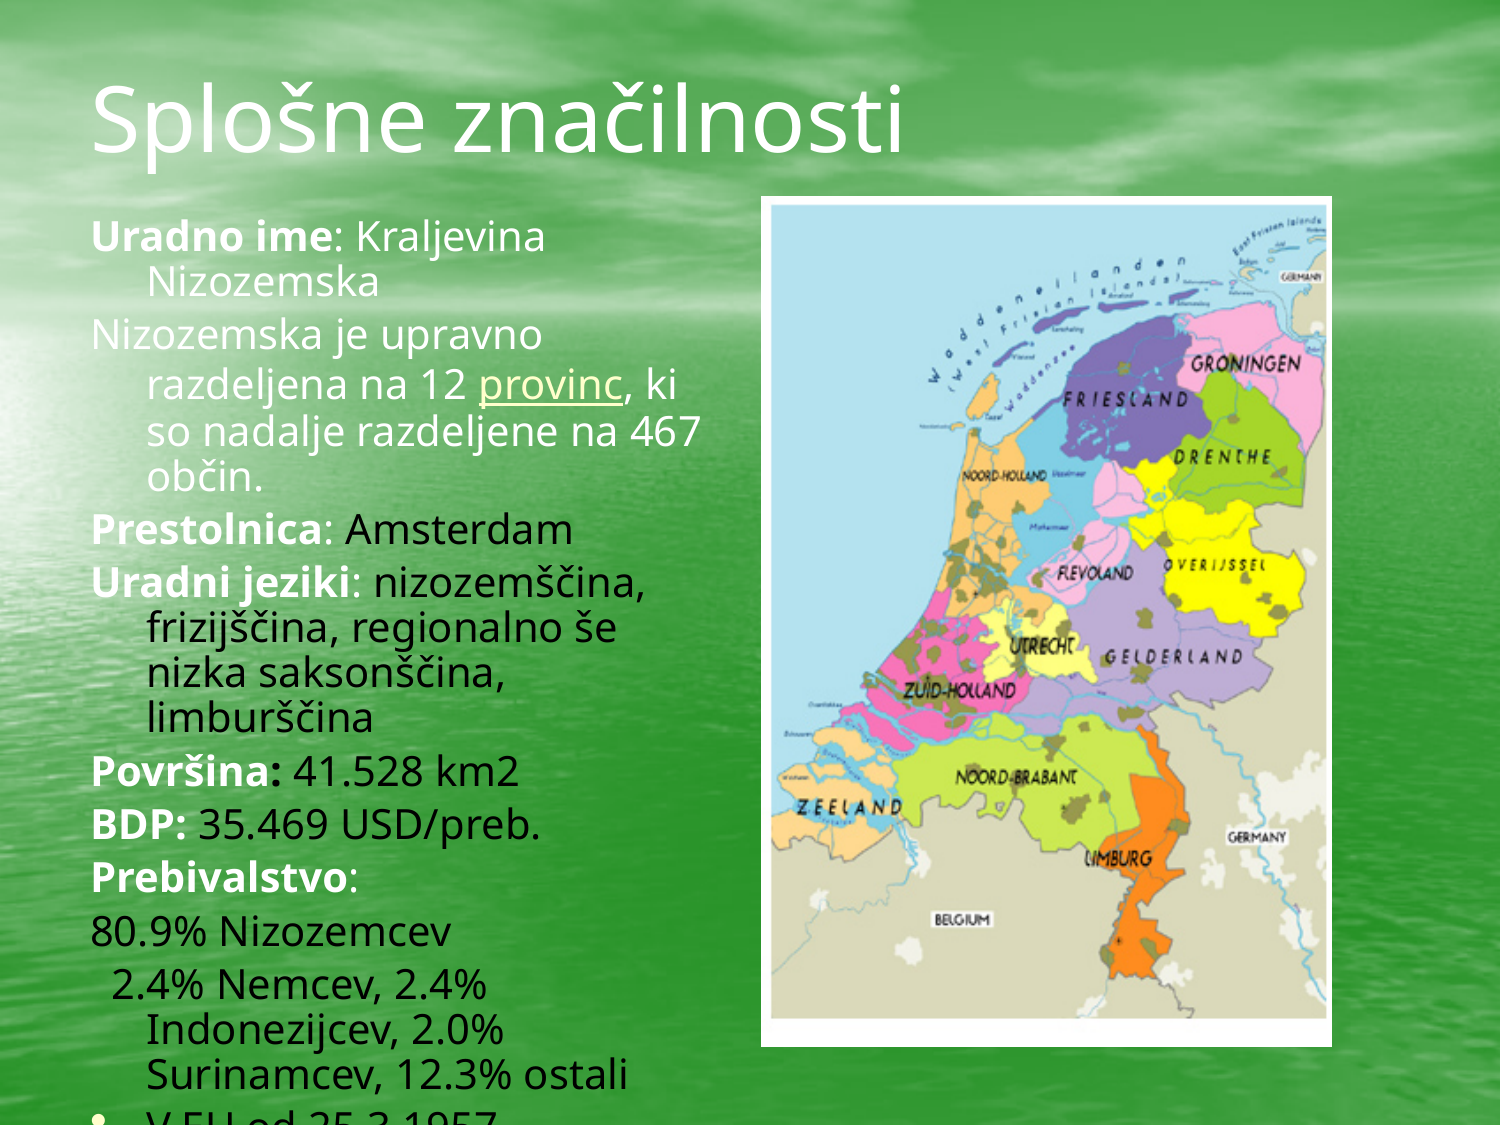

# Splošne značilnosti
Uradno ime: Kraljevina Nizozemska
Nizozemska je upravno razdeljena na 12 provinc, ki so nadalje razdeljene na 467 občin.
Prestolnica: Amsterdam
Uradni jeziki: nizozemščina, frizijščina, regionalno še nizka saksonščina, limburščina
Površina: 41.528 km2
BDP: 35.469 USD/preb.
Prebivalstvo:
80.9% Nizozemcev
  2.4% Nemcev, 2.4% Indonezijcev, 2.0% Surinamcev, 12.3% ostali
V EU od 25.3.1957